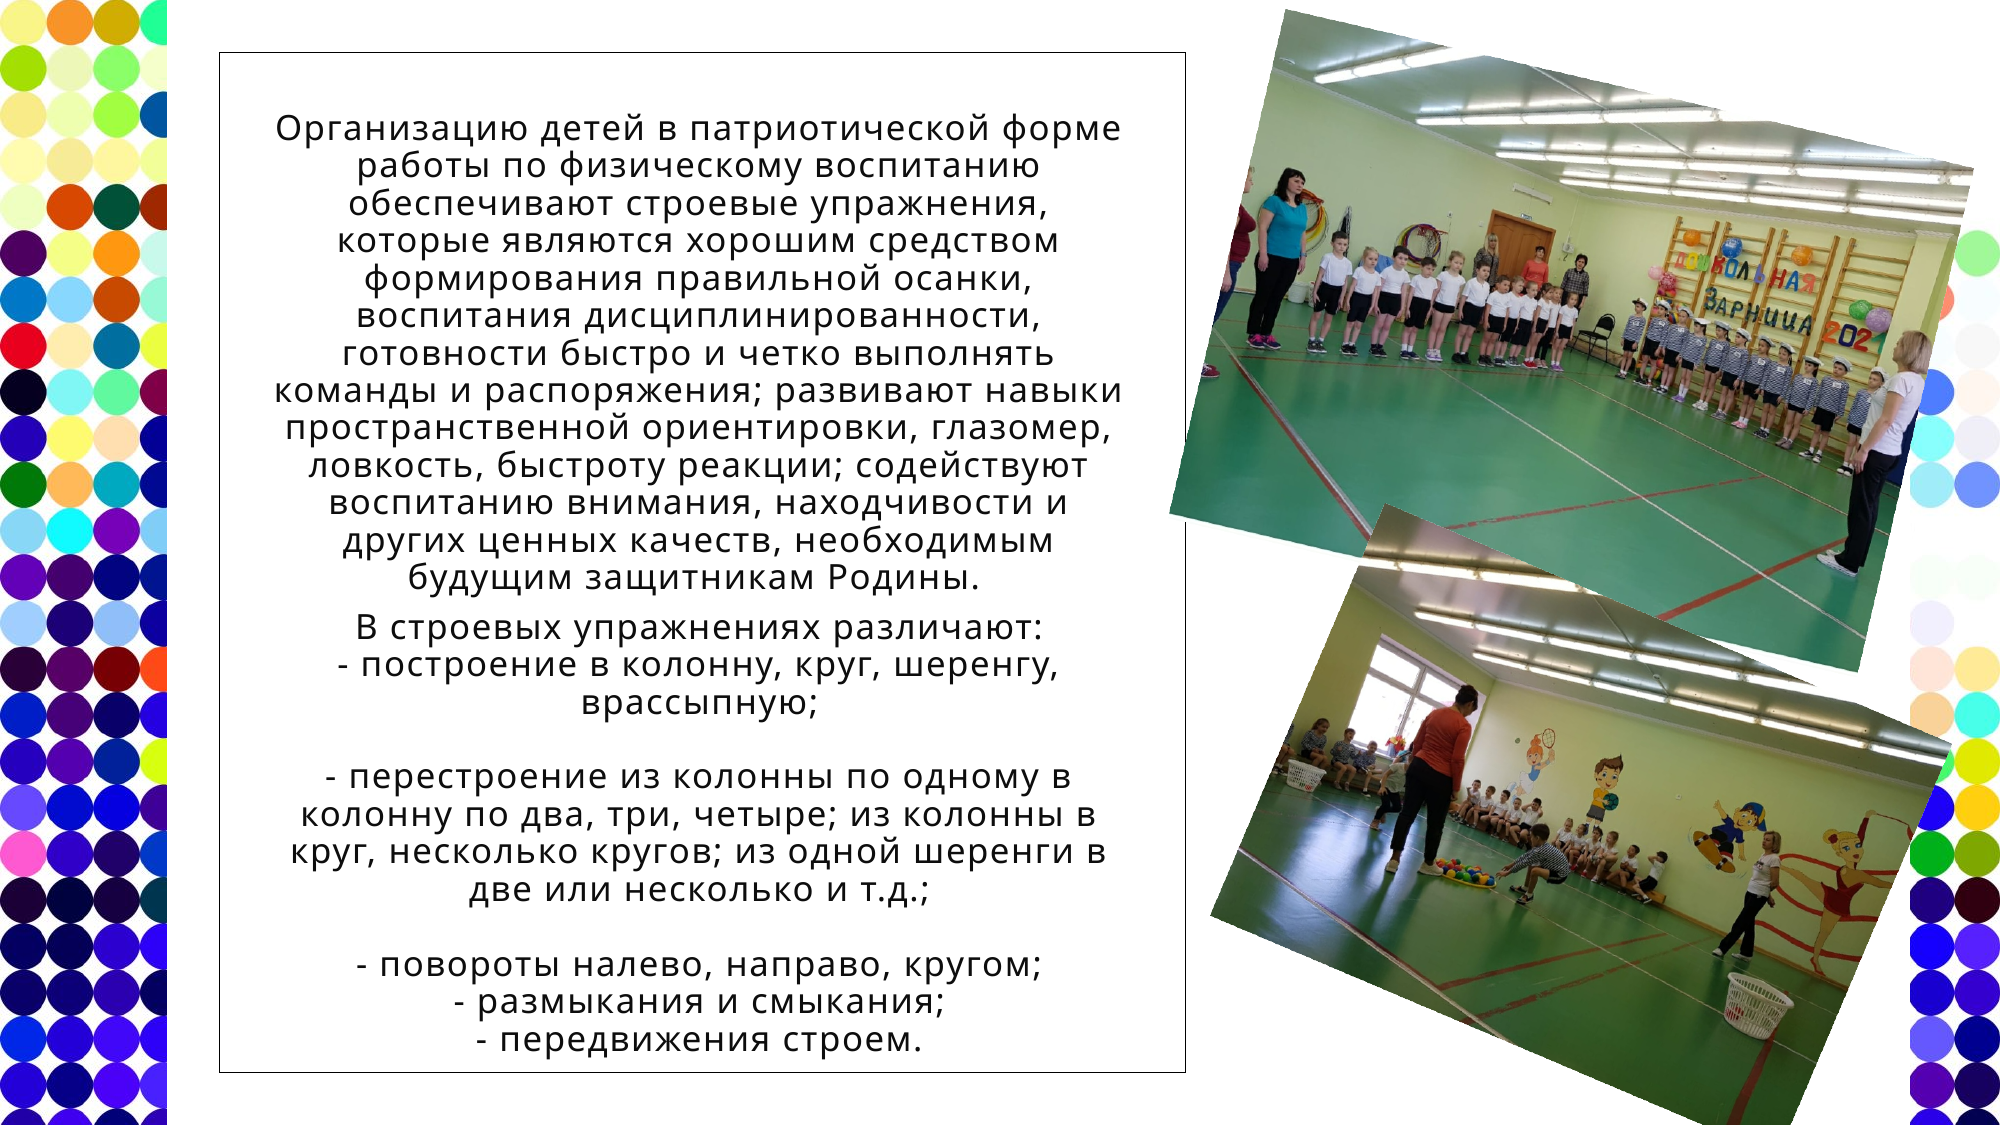

# Организацию детей в патриотической форме работы по физическому воспитанию обеспечивают строевые упражнения, которые являются хорошим средством формирования правильной осанки, воспитания дисциплинированности, готовности быстро и четко выполнять команды и распоряжения; развивают навыки пространственной ориентировки, глазомер, ловкость, быстроту реакции; содействуют воспитанию внимания, находчивости и других ценных качеств, необходимым будущим защитникам Родины.
В строевых упражнениях различают:
- построение в колонну, круг, шеренгу, врассыпную;
- перестроение из колонны по одному в колонну по два, три, четыре; из колонны в круг, несколько кругов; из одной шеренги в две или несколько и т.д.;
- повороты налево, направо, кругом;
- размыкания и смыкания;
- передвижения строем.